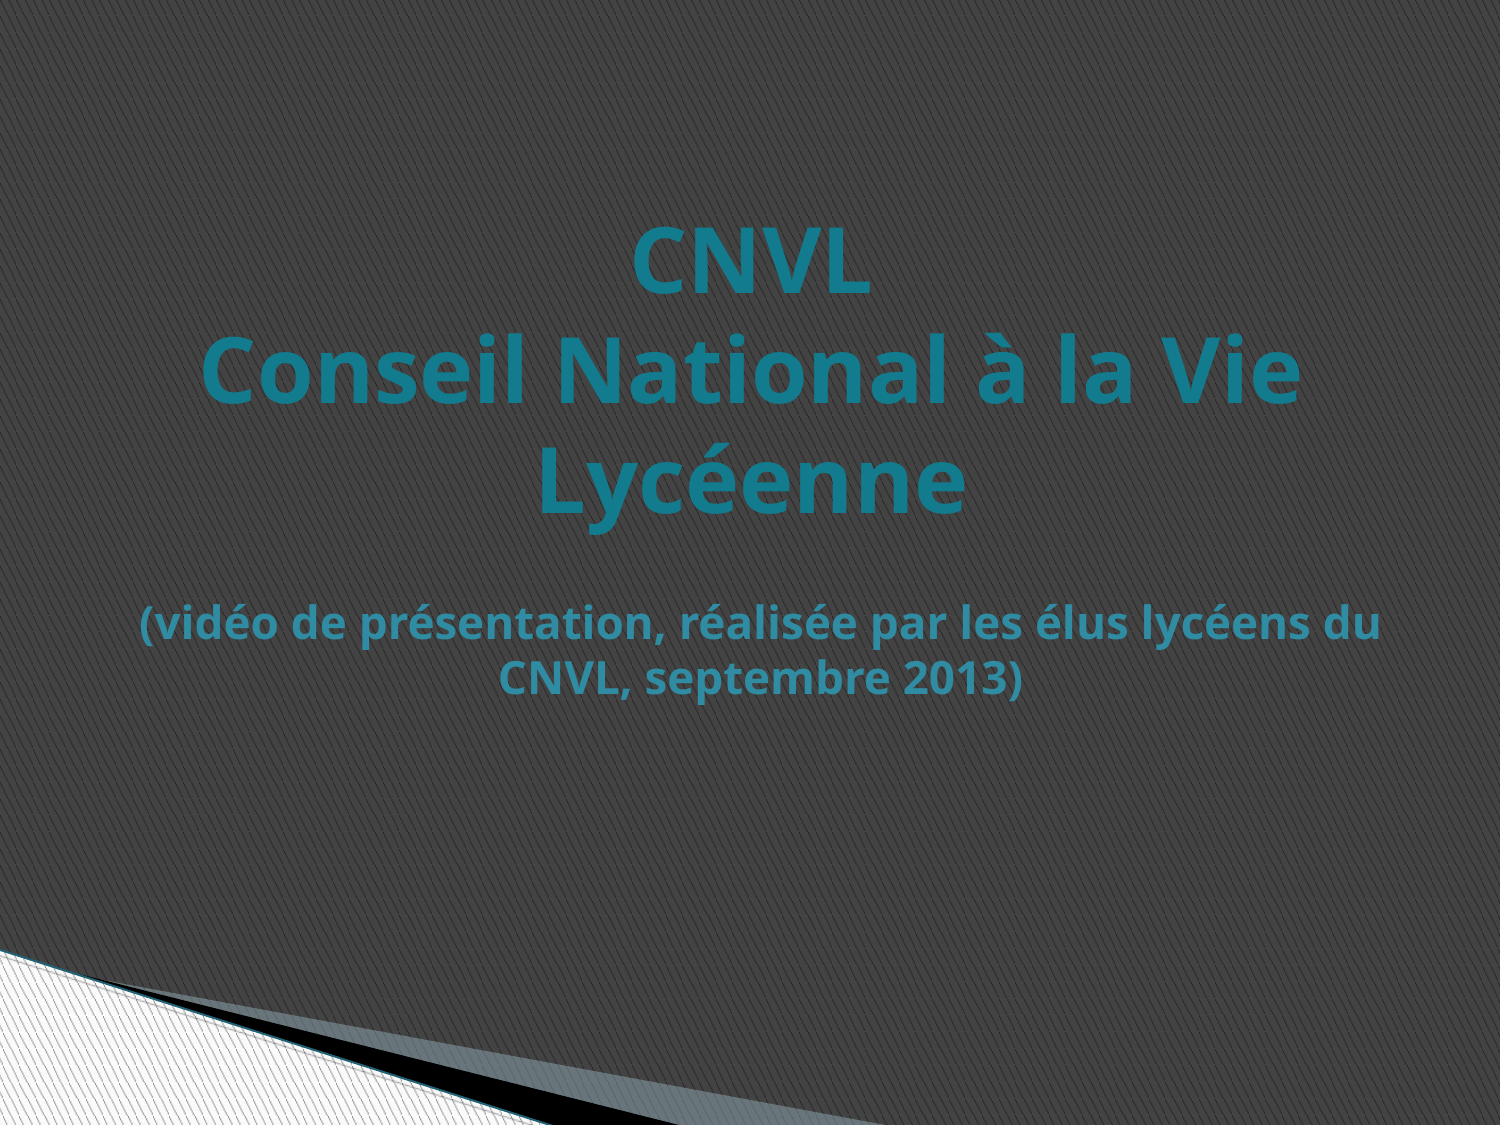

CNVL
Conseil National à la Vie Lycéenne
# (vidéo de présentation, réalisée par les élus lycéens du CNVL, septembre 2013)